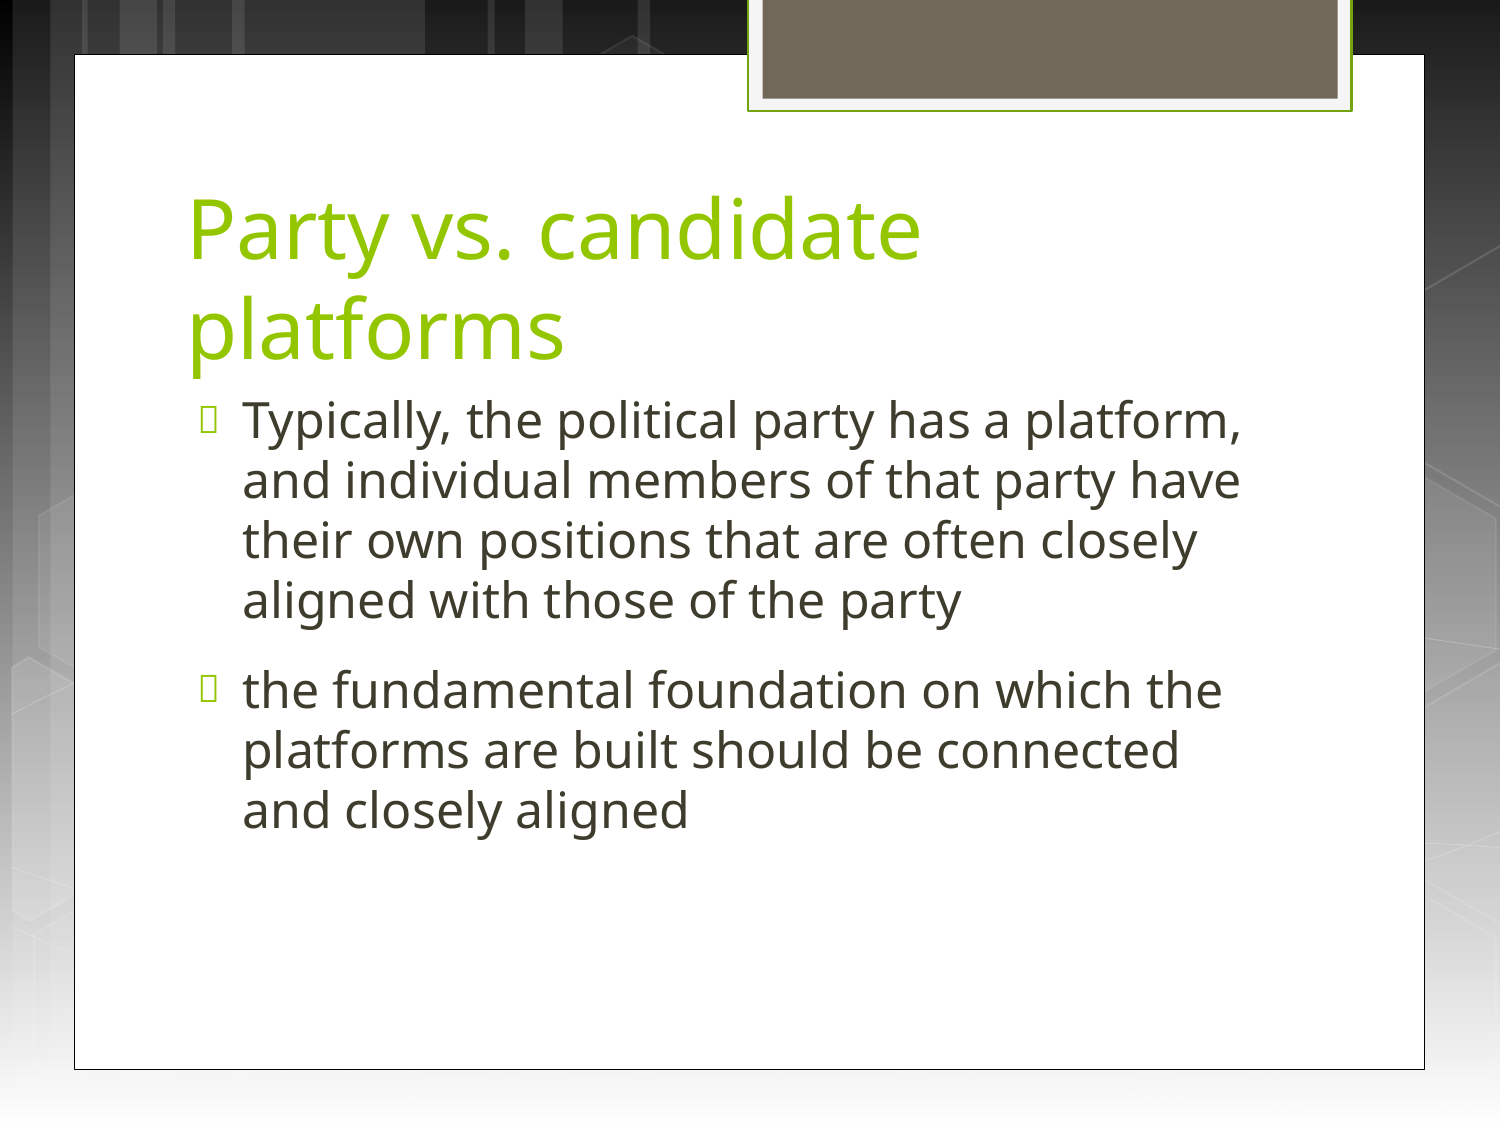

# Party vs. candidate platforms
Typically, the political party has a platform, and individual members of that party have their own positions that are often closely aligned with those of the party
the fundamental foundation on which the platforms are built should be connected and closely aligned